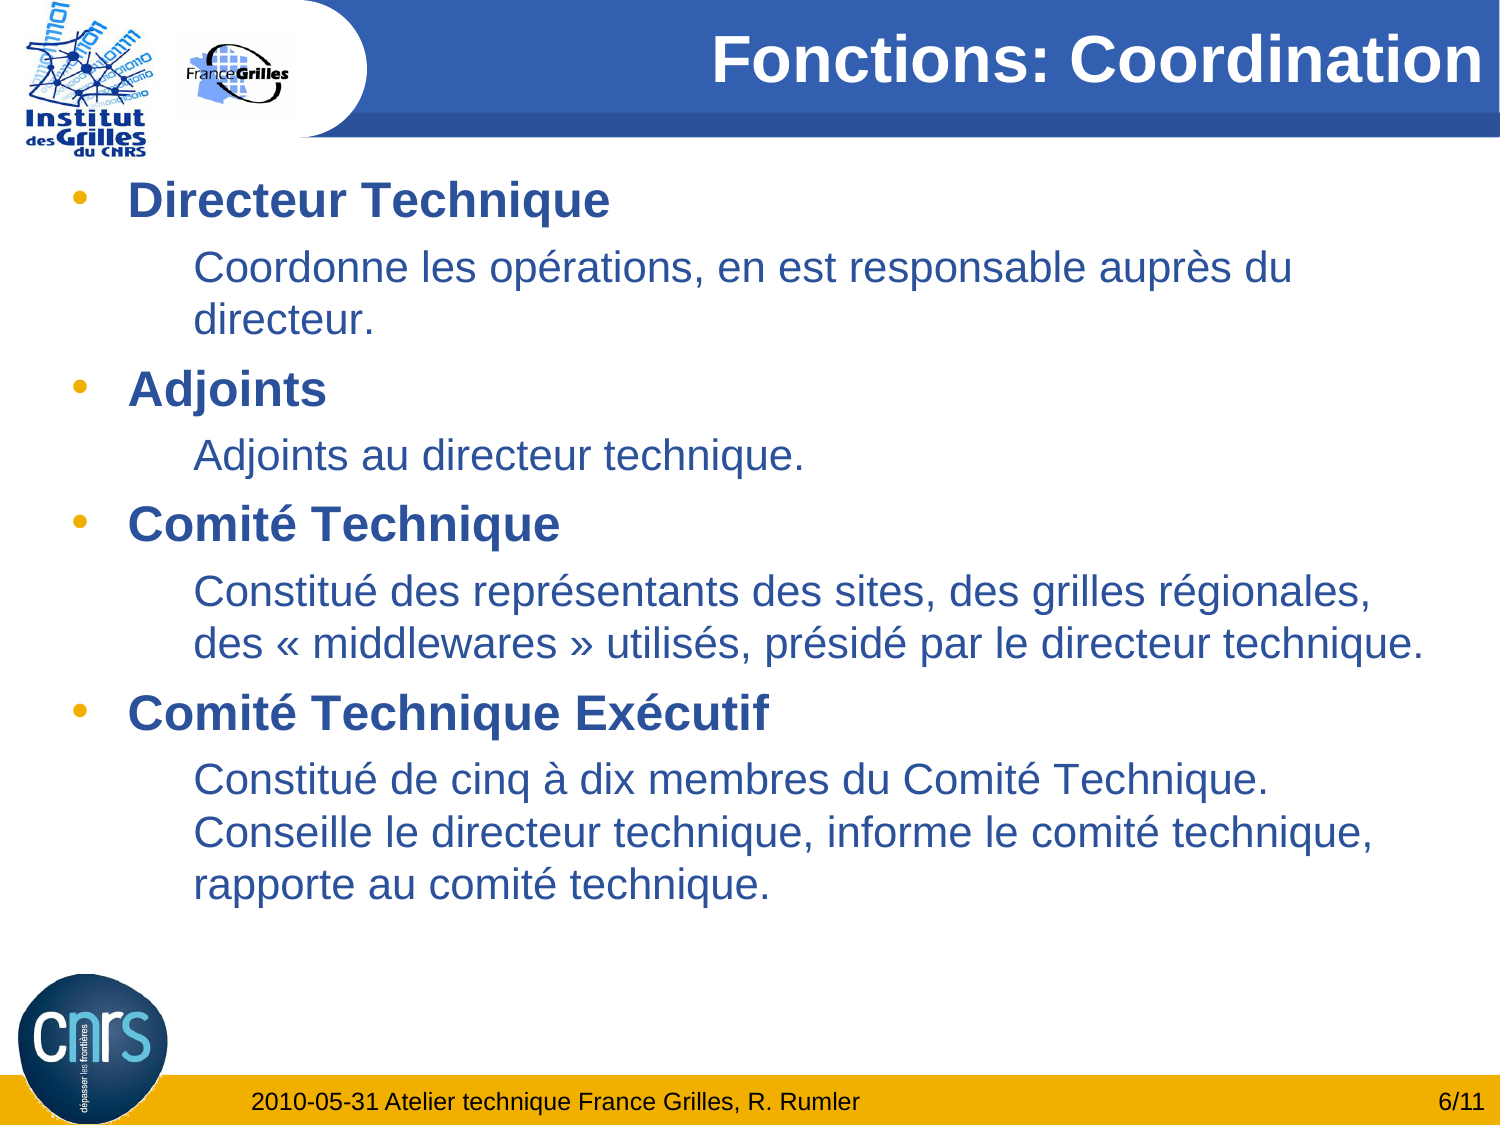

# Fonctions: Coordination
Directeur Technique
Coordonne les opérations, en est responsable auprès du directeur.
Adjoints
Adjoints au directeur technique.
Comité Technique
Constitué des représentants des sites, des grilles régionales, des « middlewares » utilisés, présidé par le directeur technique.
Comité Technique Exécutif
Constitué de cinq à dix membres du Comité Technique. Conseille le directeur technique, informe le comité technique, rapporte au comité technique.
2010-05-31 Atelier technique France Grilles, R. Rumler